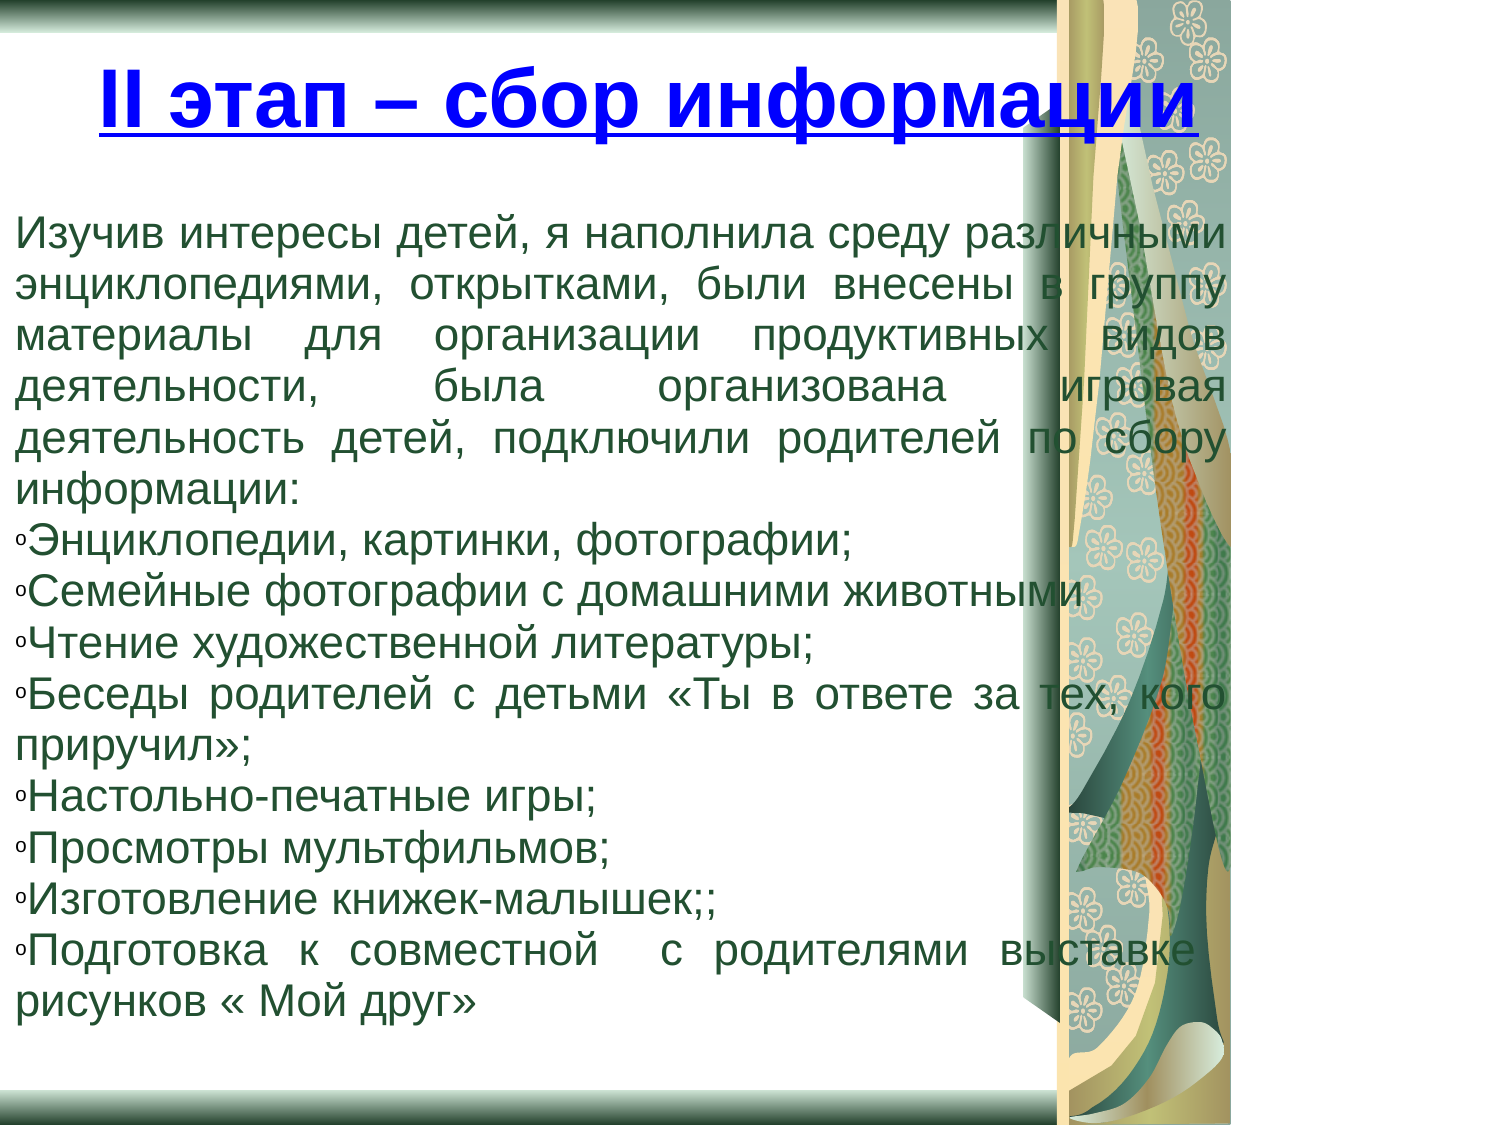

# II этап – сбор информации
Изучив интересы детей, я наполнила среду различными энциклопедиями, открытками, были внесены в группу материалы для организации продуктивных видов деятельности, была организована игровая деятельность детей, подключили родителей по сбору информации:
Энциклопедии, картинки, фотографии;
Семейные фотографии с домашними животными
Чтение художественной литературы;
Беседы родителей с детьми «Ты в ответе за тех, кого приручил»;
Настольно-печатные игры;
Просмотры мультфильмов;
Изготовление книжек-малышек;;
Подготовка к совместной с родителями выставке рисунков « Мой друг»